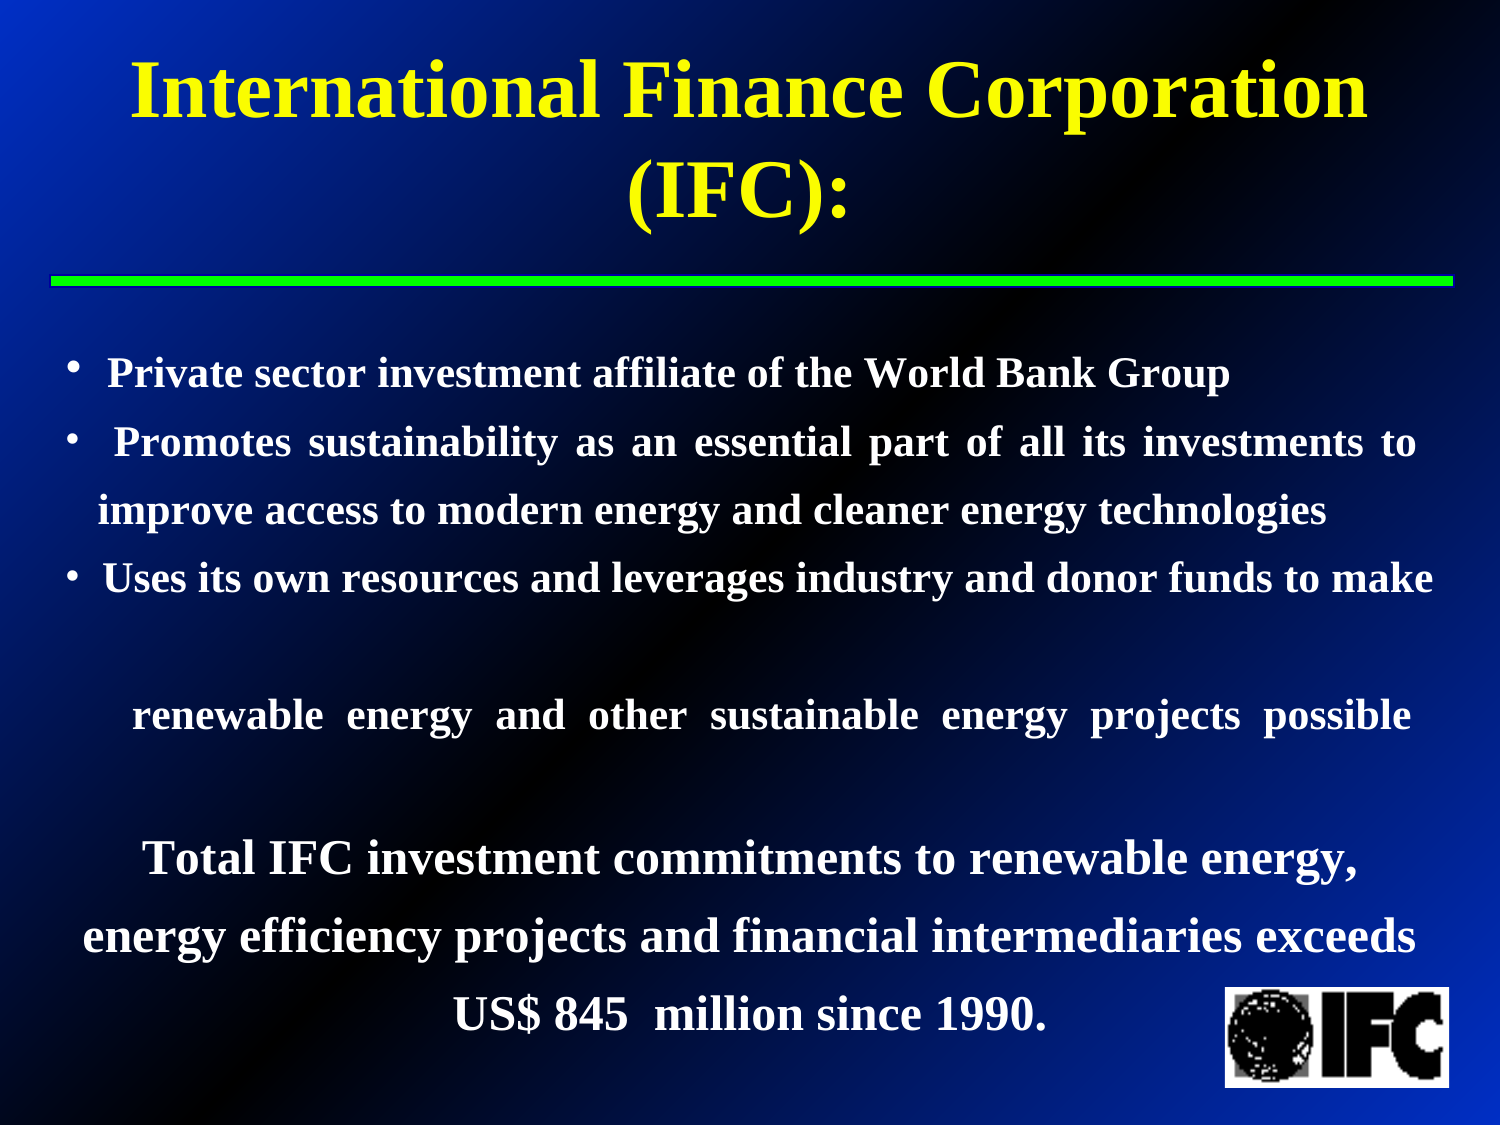

International Finance Corporation (IFC):
 Private sector investment affiliate of the World Bank Group
 Promotes sustainability as an essential part of all its investments to
 improve access to modern energy and cleaner energy technologies
 Uses its own resources and leverages industry and donor funds to make
 renewable energy and other sustainable energy projects possible
Total IFC investment commitments to renewable energy, energy efficiency projects and financial intermediaries exceeds US$ 845 million since 1990.